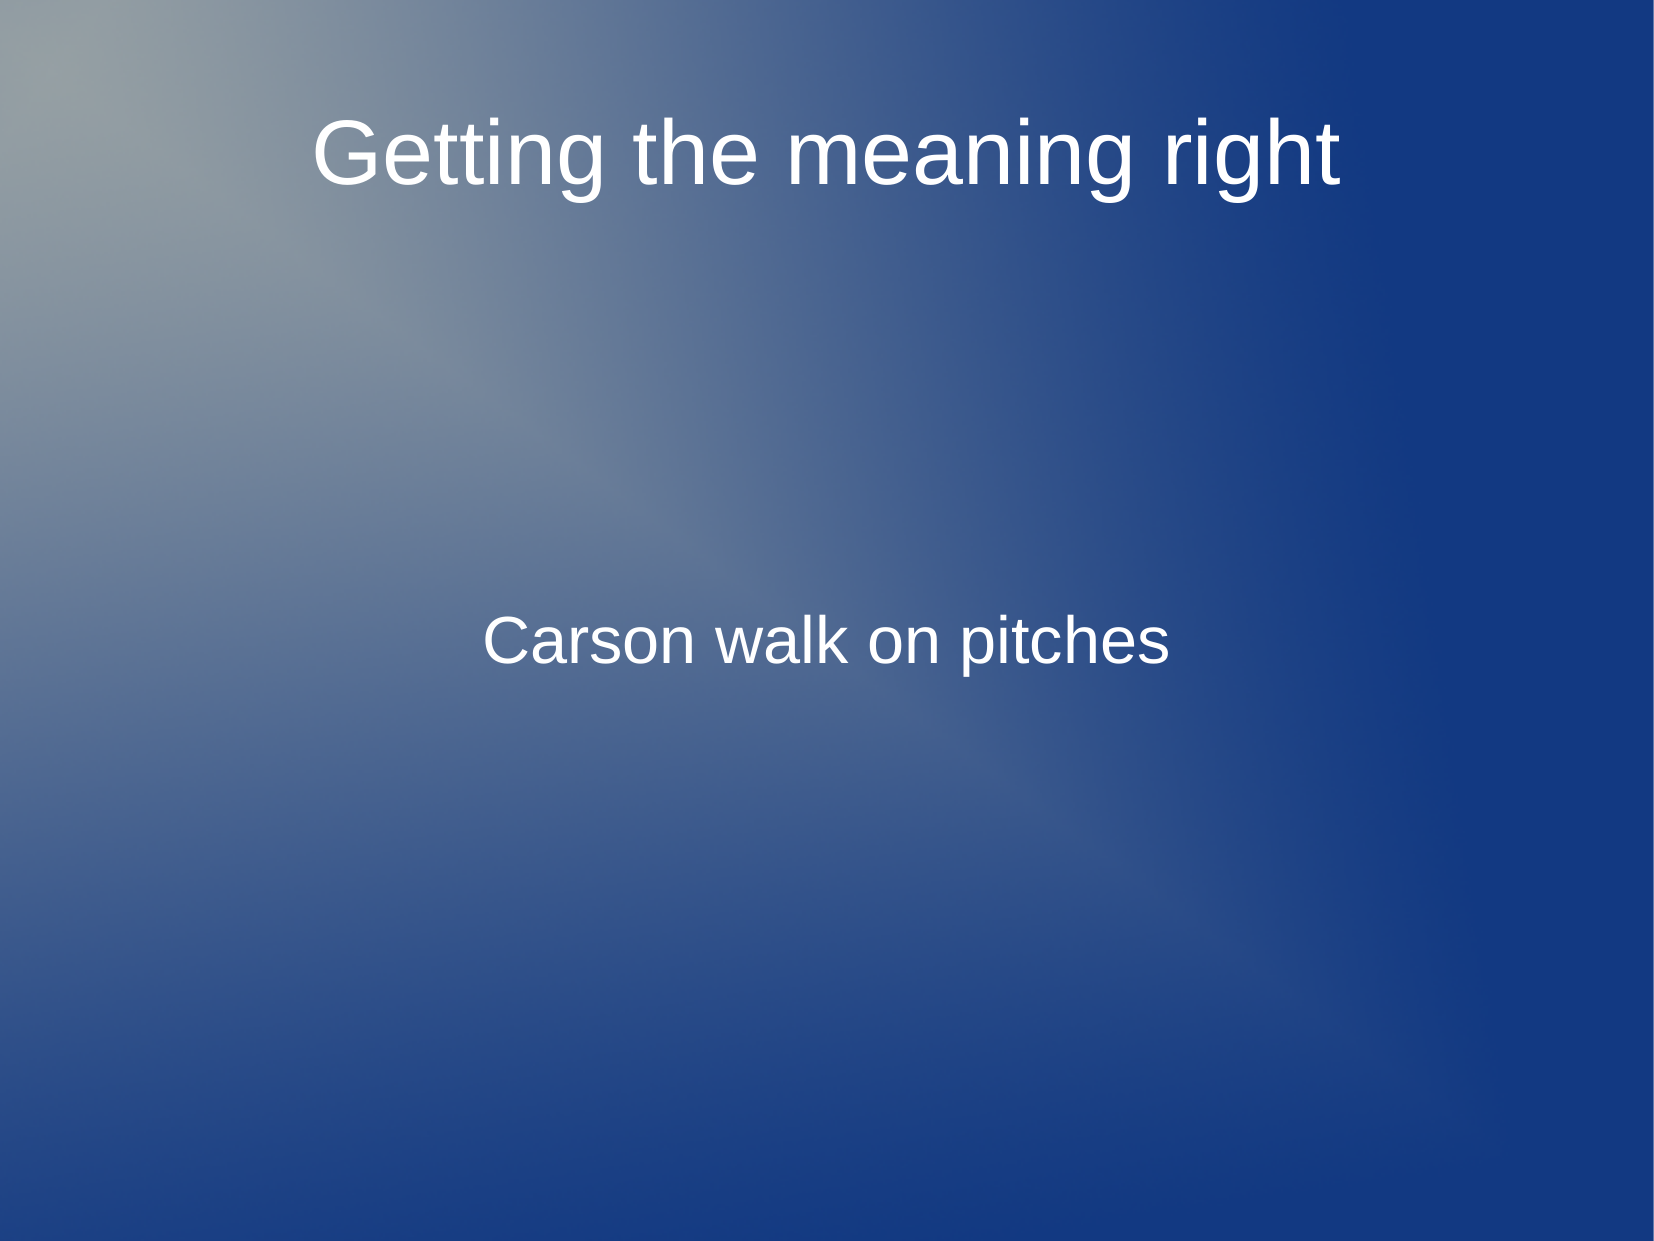

# Getting the meaning right
Carson walk on pitches